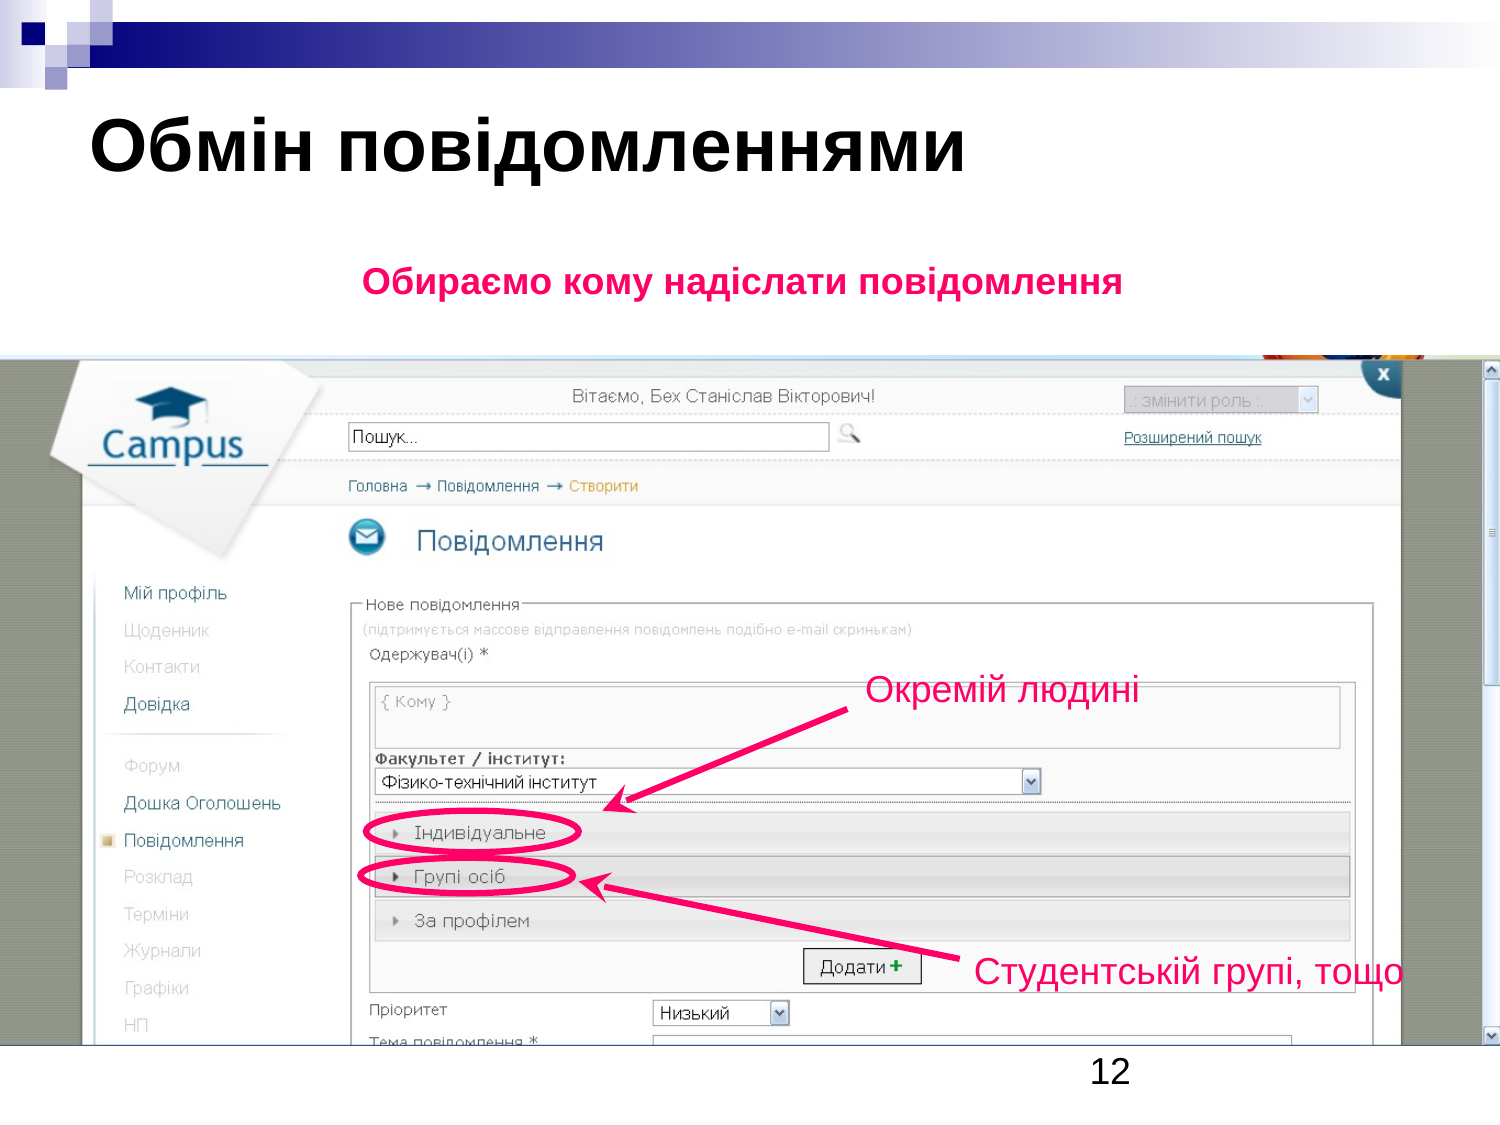

# Обмін повідомленнями
Обираємо кому надіслати повідомлення
Окремій людині
Студентській групі, тощо
12